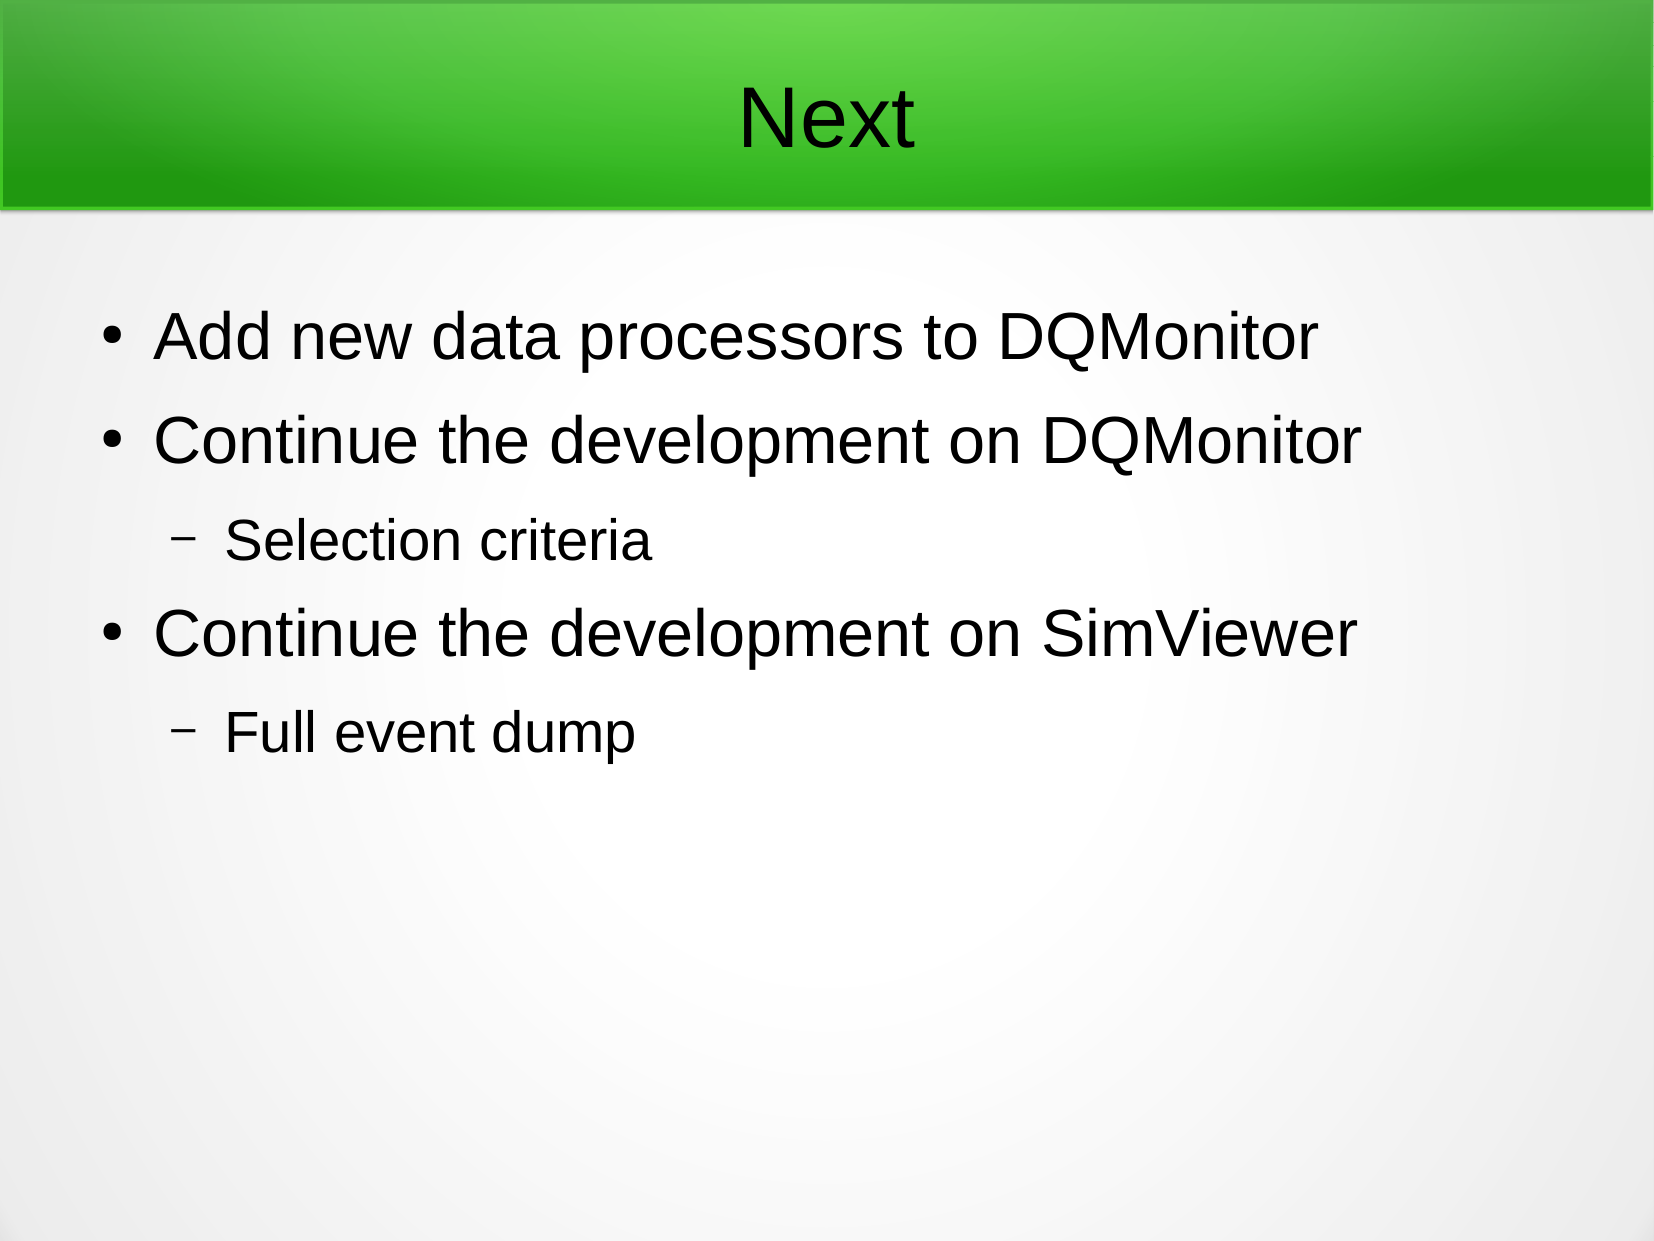

# Next
Add new data processors to DQMonitor
Continue the development on DQMonitor
Selection criteria
Continue the development on SimViewer
Full event dump